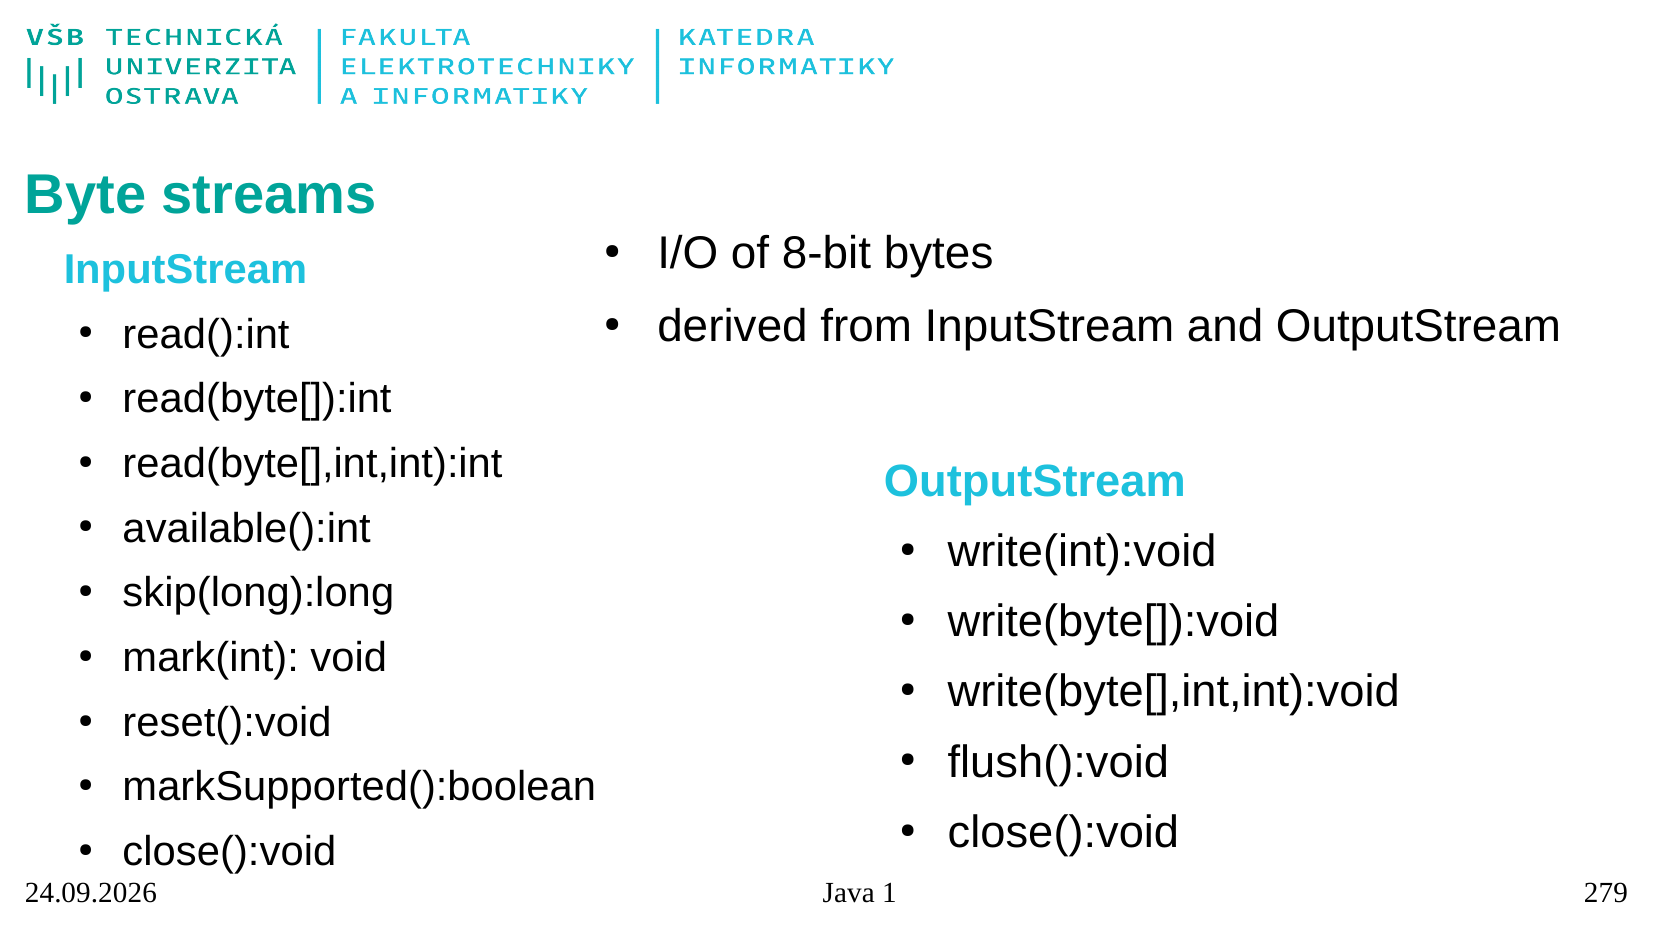

# Byte streams
I/O of 8-bit bytes
derived from InputStream and OutputStream
InputStream
read():int
read(byte[]):int
read(byte[],int,int):int
available():int
skip(long):long
mark(int): void
reset():void
markSupported():boolean
close():void
OutputStream
write(int):void
write(byte[]):void
write(byte[],int,int):void
flush():void
close():void
Java 1
279